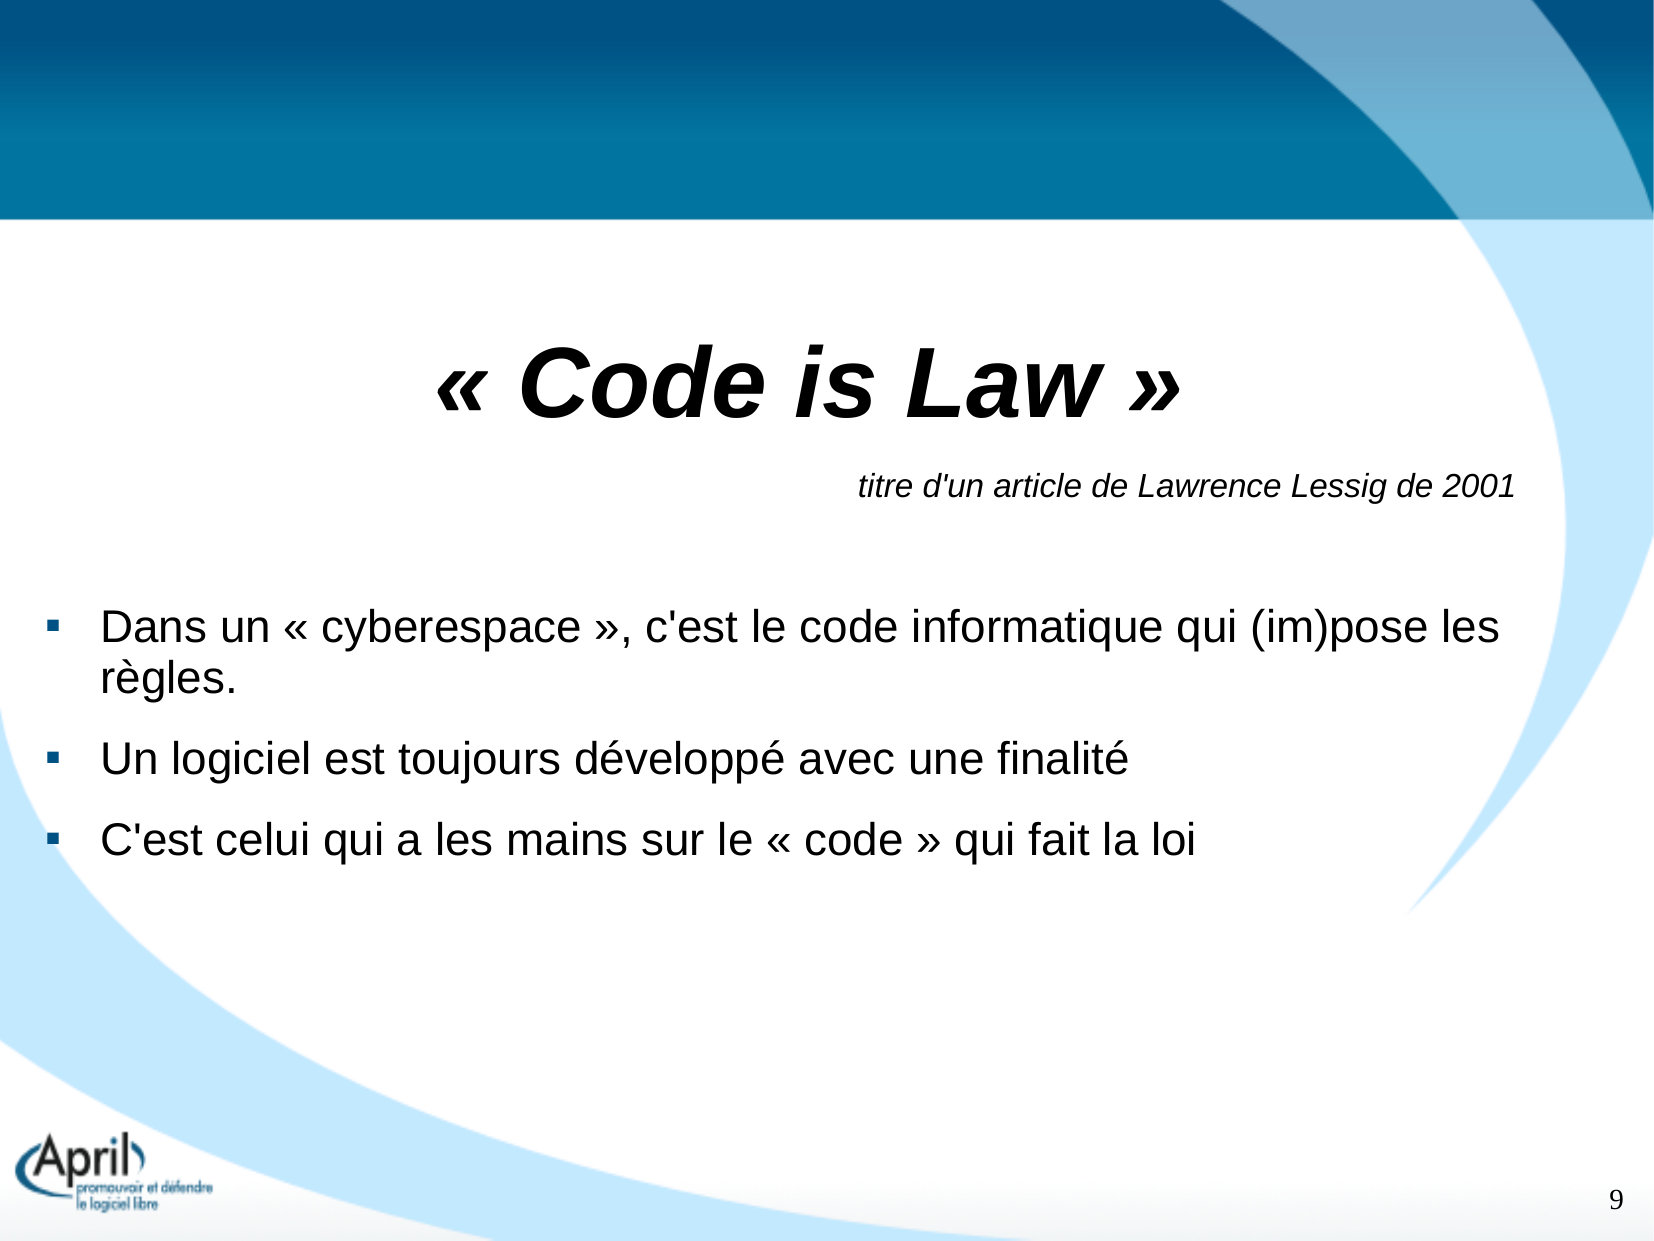

#
« Code is Law »
titre d'un article de Lawrence Lessig de 2001
Dans un « cyberespace », c'est le code informatique qui (im)pose les règles.
Un logiciel est toujours développé avec une finalité
C'est celui qui a les mains sur le « code » qui fait la loi
9